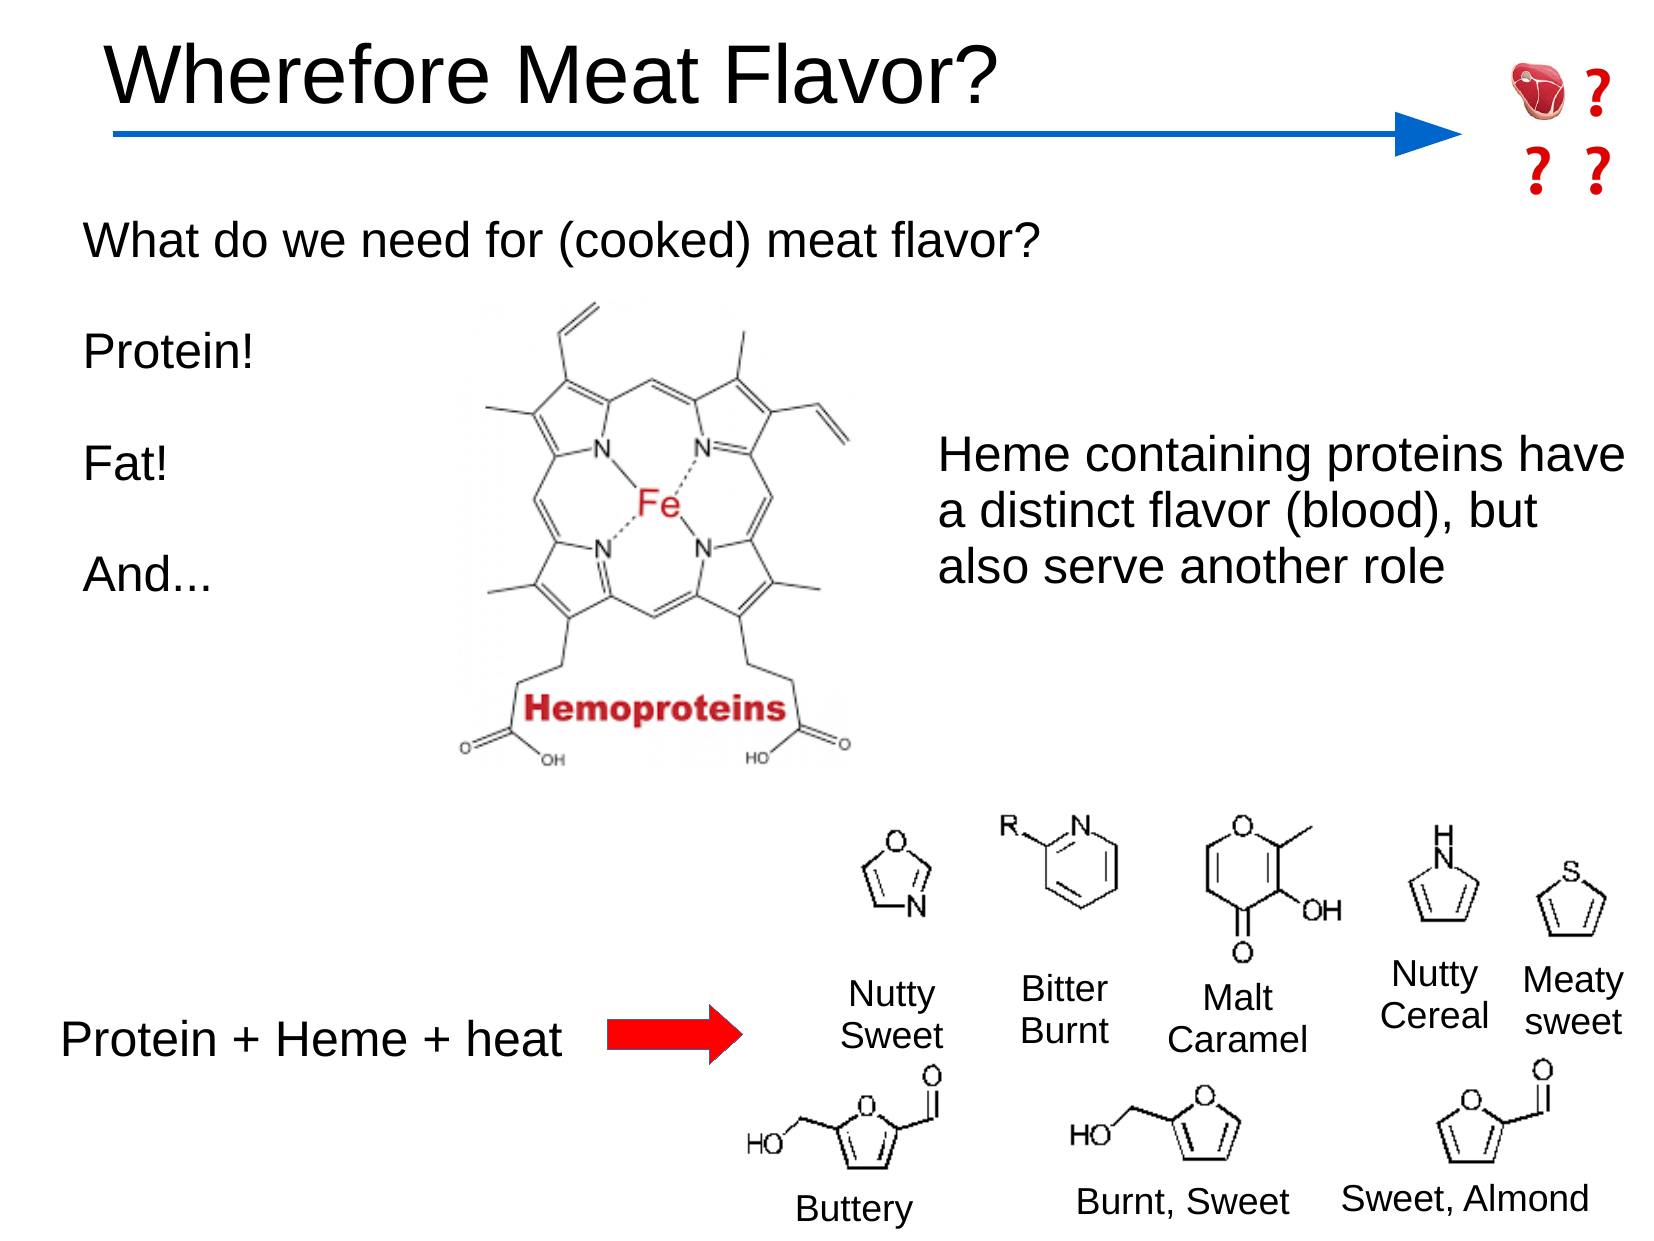

Wherefore Meat Flavor?
What do we need for (cooked) meat flavor?
Protein!
Fat!
And...
Heme containing proteins have a distinct flavor (blood), but also serve another role
Nutty
Cereal
Meaty
sweet
Bitter
Burnt
Nutty
Sweet
Malt
Caramel
Protein + Heme + heat
Sweet, Almond
Burnt, Sweet
Buttery